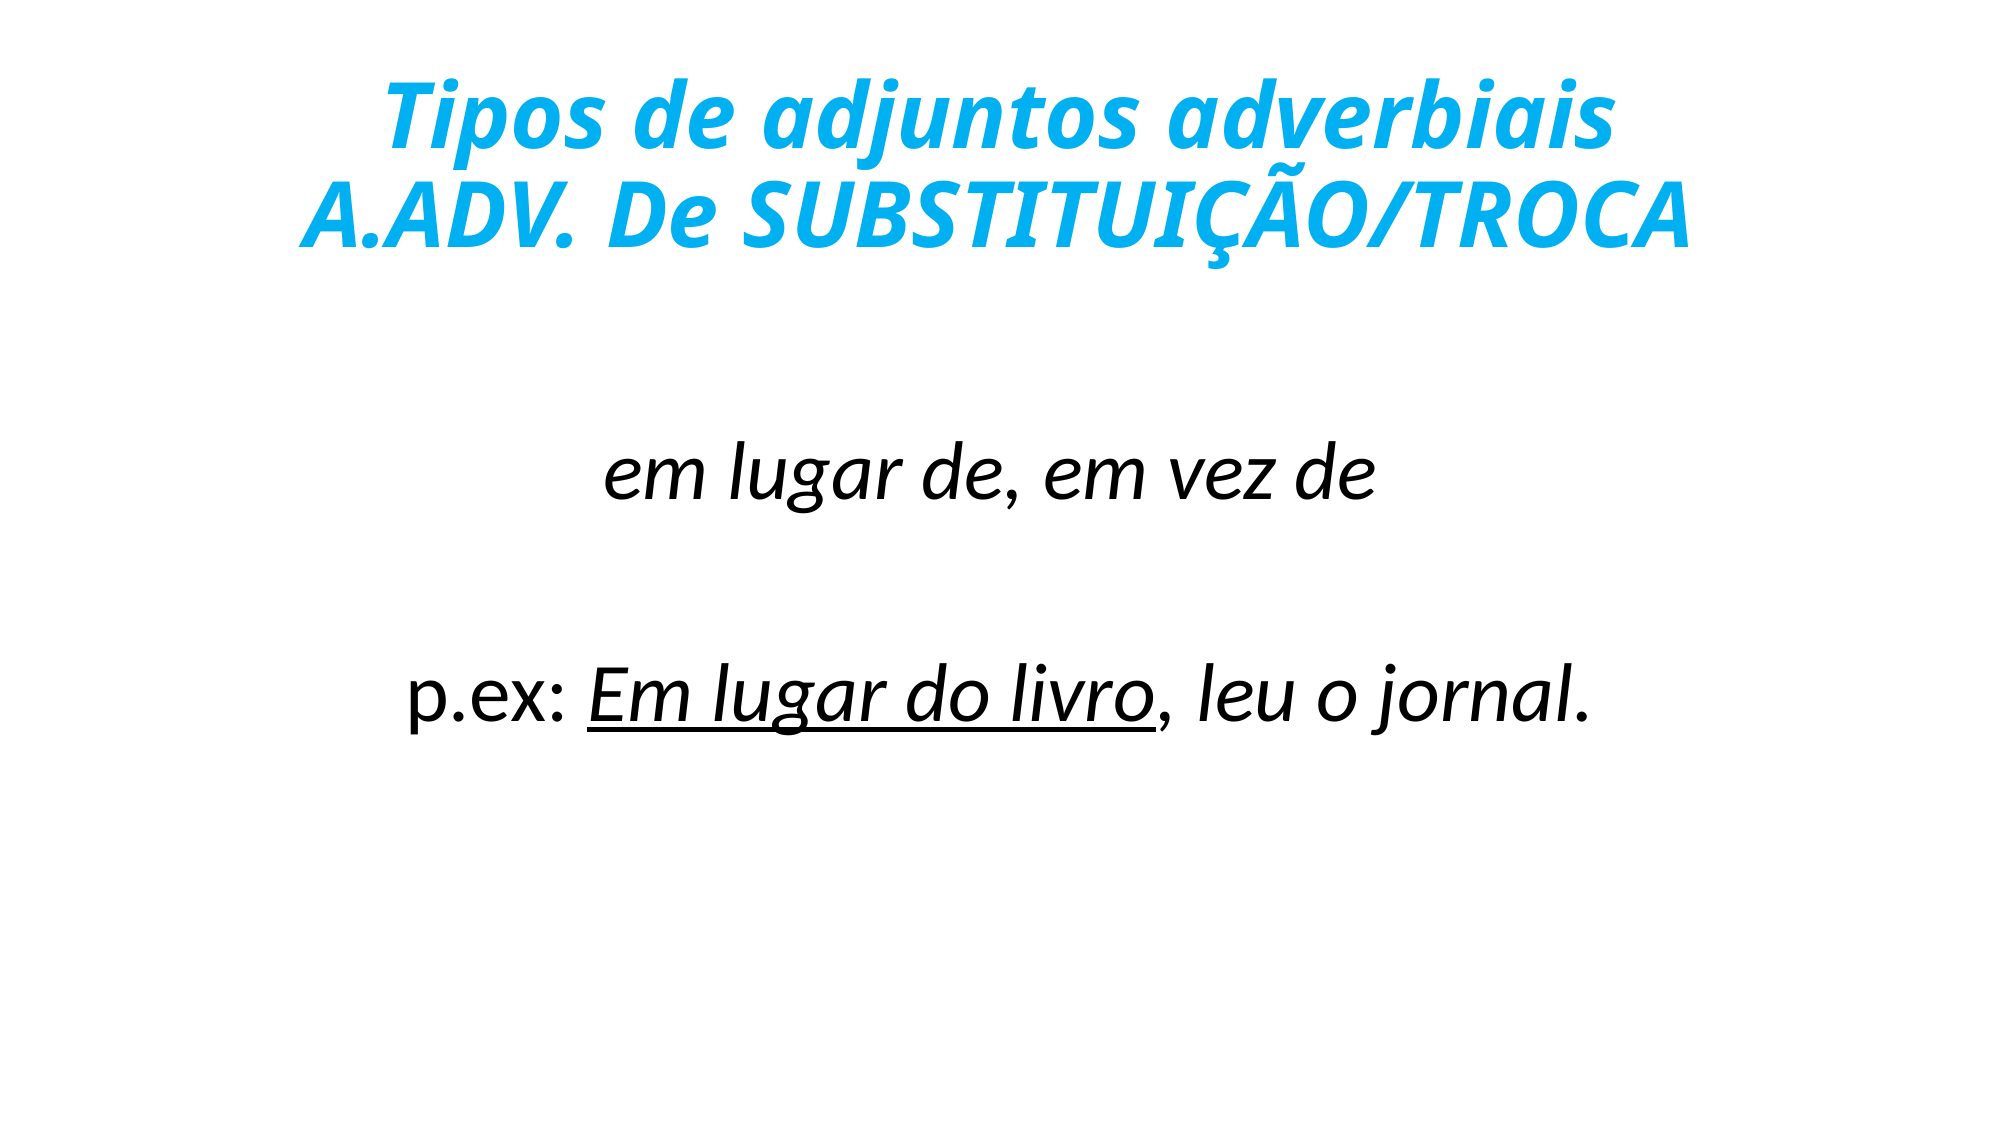

# Tipos de adjuntos adverbiais A.ADV. De SUBSTITUIÇÃO/TROCA
em lugar de, em vez de
p.ex: Em lugar do livro, leu o jornal.